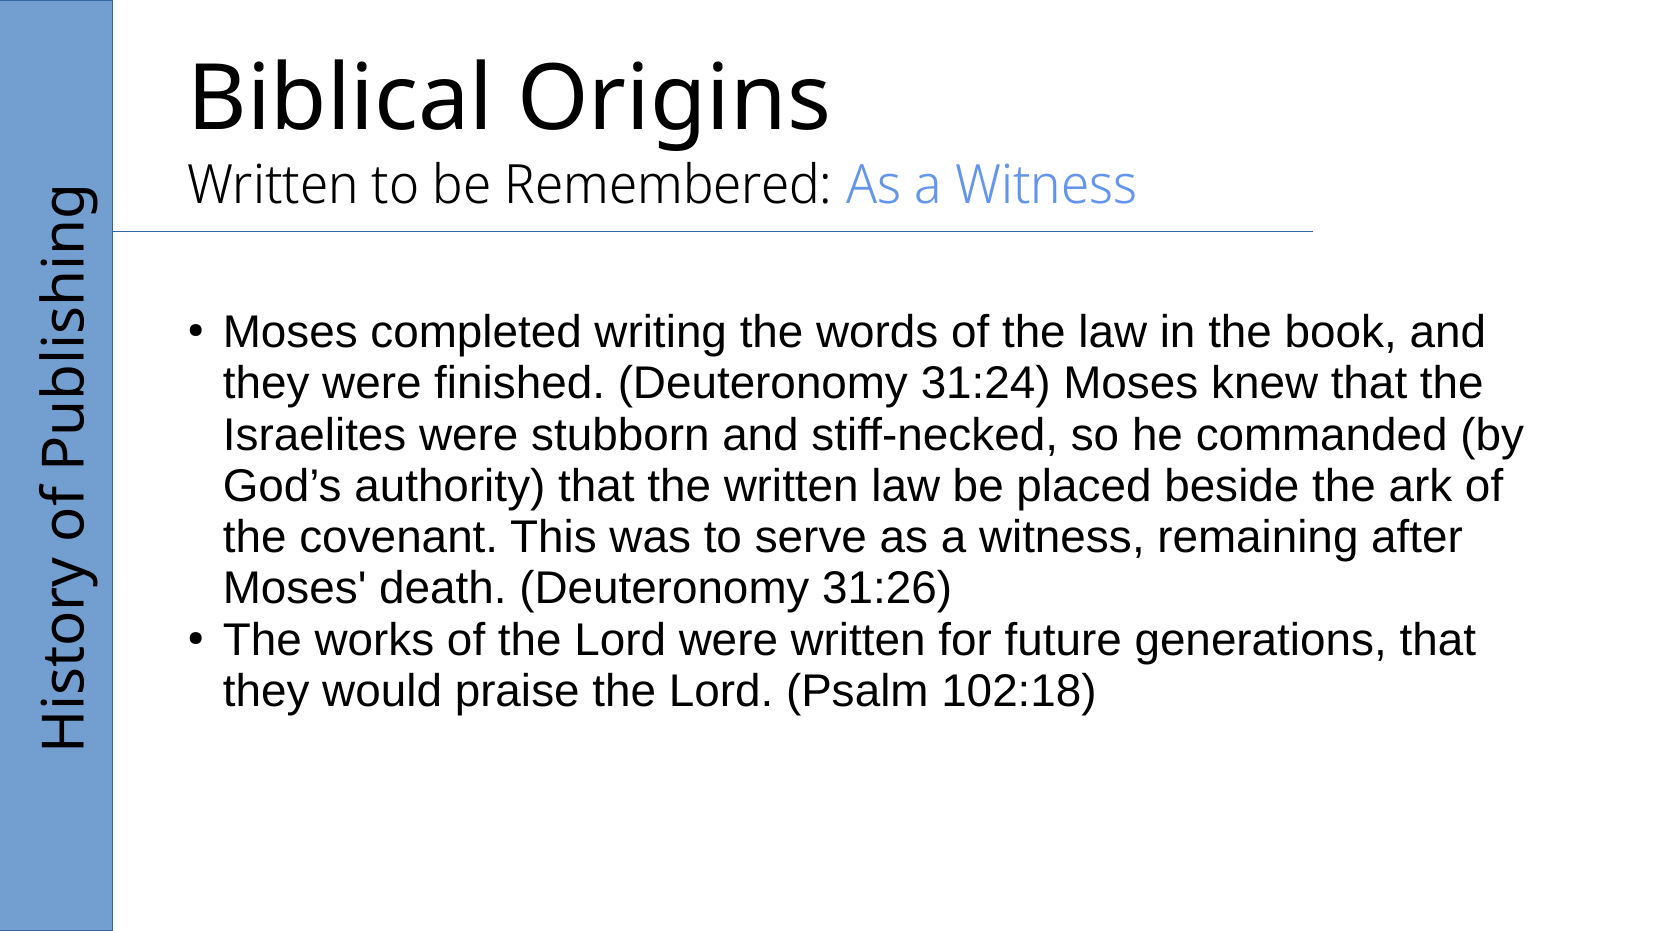

# Biblical Origins
Written to be Remembered: As a Witness
Moses completed writing the words of the law in the book, and they were finished. (Deuteronomy 31:24) Moses knew that the Israelites were stubborn and stiff-necked, so he commanded (by God’s authority) that the written law be placed beside the ark of the covenant. This was to serve as a witness, remaining after Moses' death. (Deuteronomy 31:26)
The works of the Lord were written for future generations, that they would praise the Lord. (Psalm 102:18)
History of Publishing